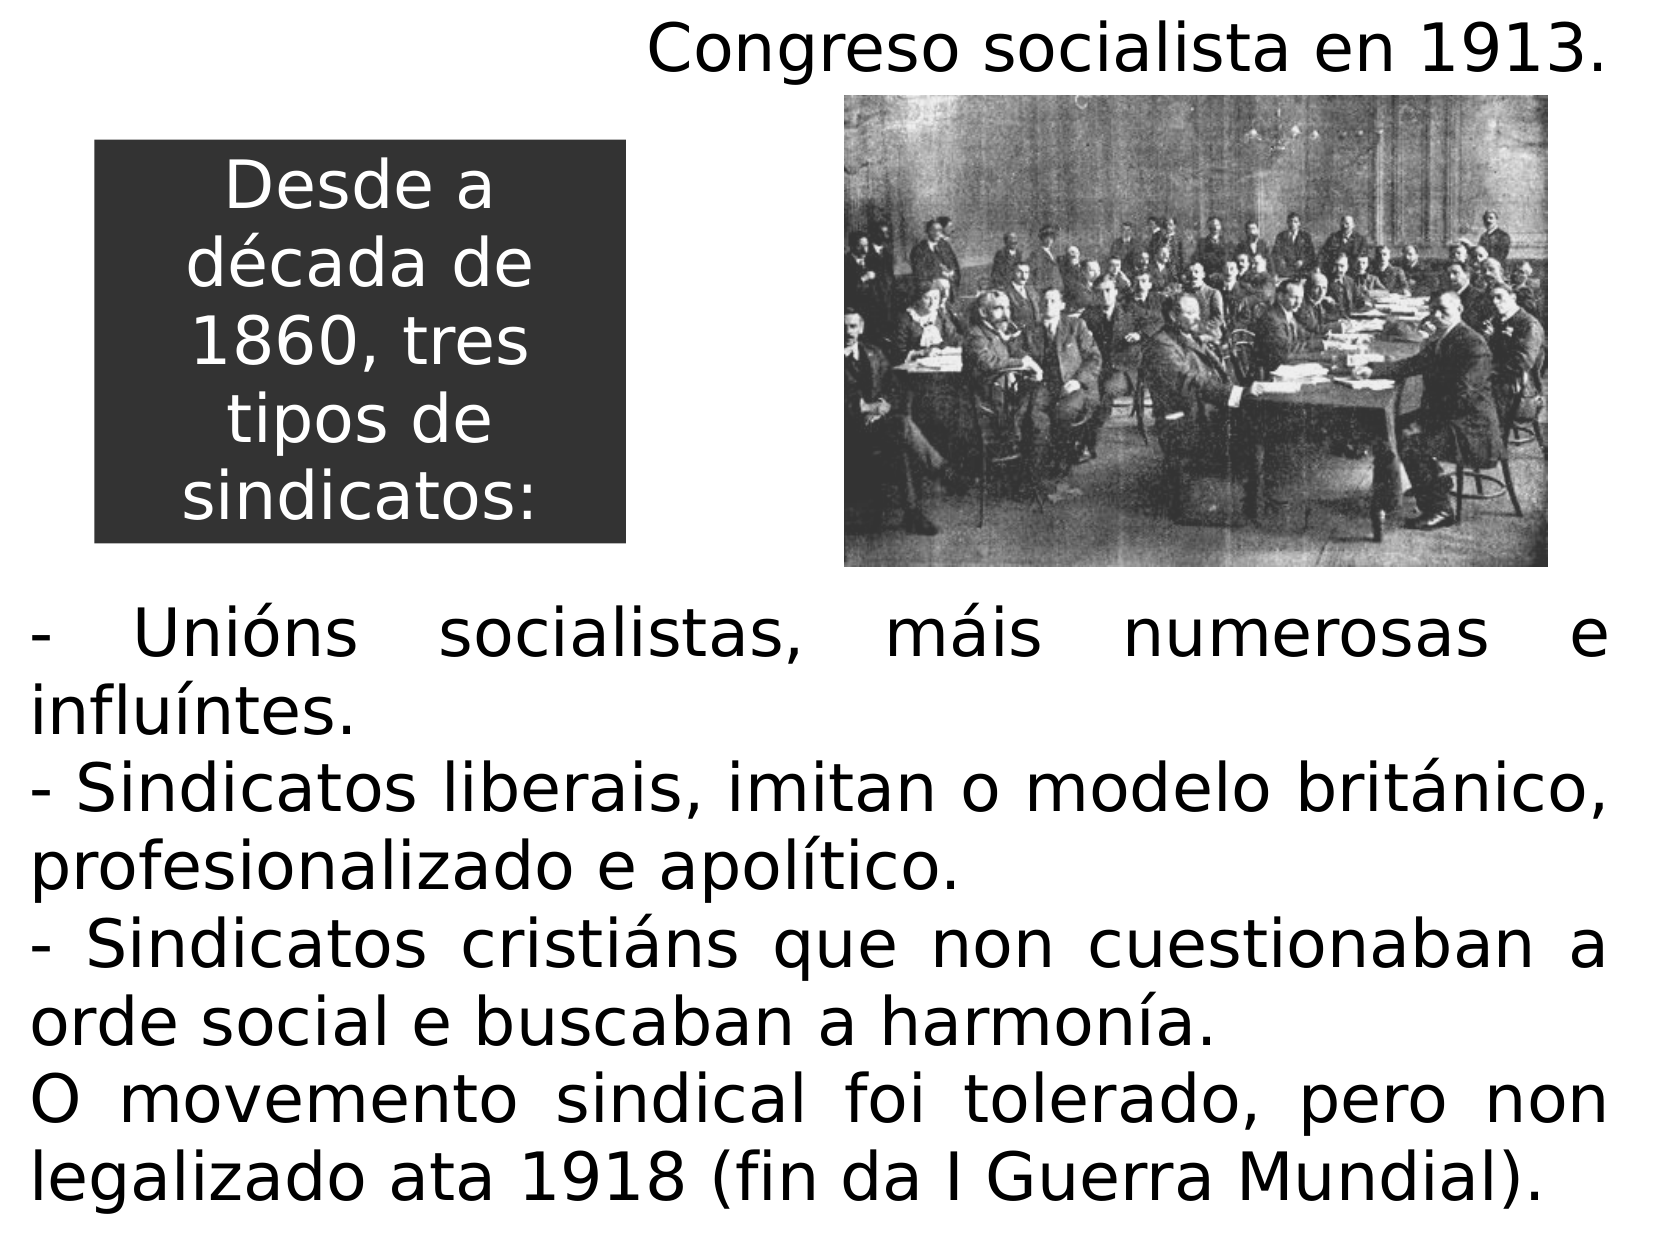

Congreso socialista en 1913.
Desde a década de 1860, tres tipos de sindicatos:
# - Unións socialistas, máis numerosas e influíntes.
- Sindicatos liberais, imitan o modelo británico, profesionalizado e apolítico.
- Sindicatos cristiáns que non cuestionaban a orde social e buscaban a harmonía.
O movemento sindical foi tolerado, pero non legalizado ata 1918 (fin da I Guerra Mundial).